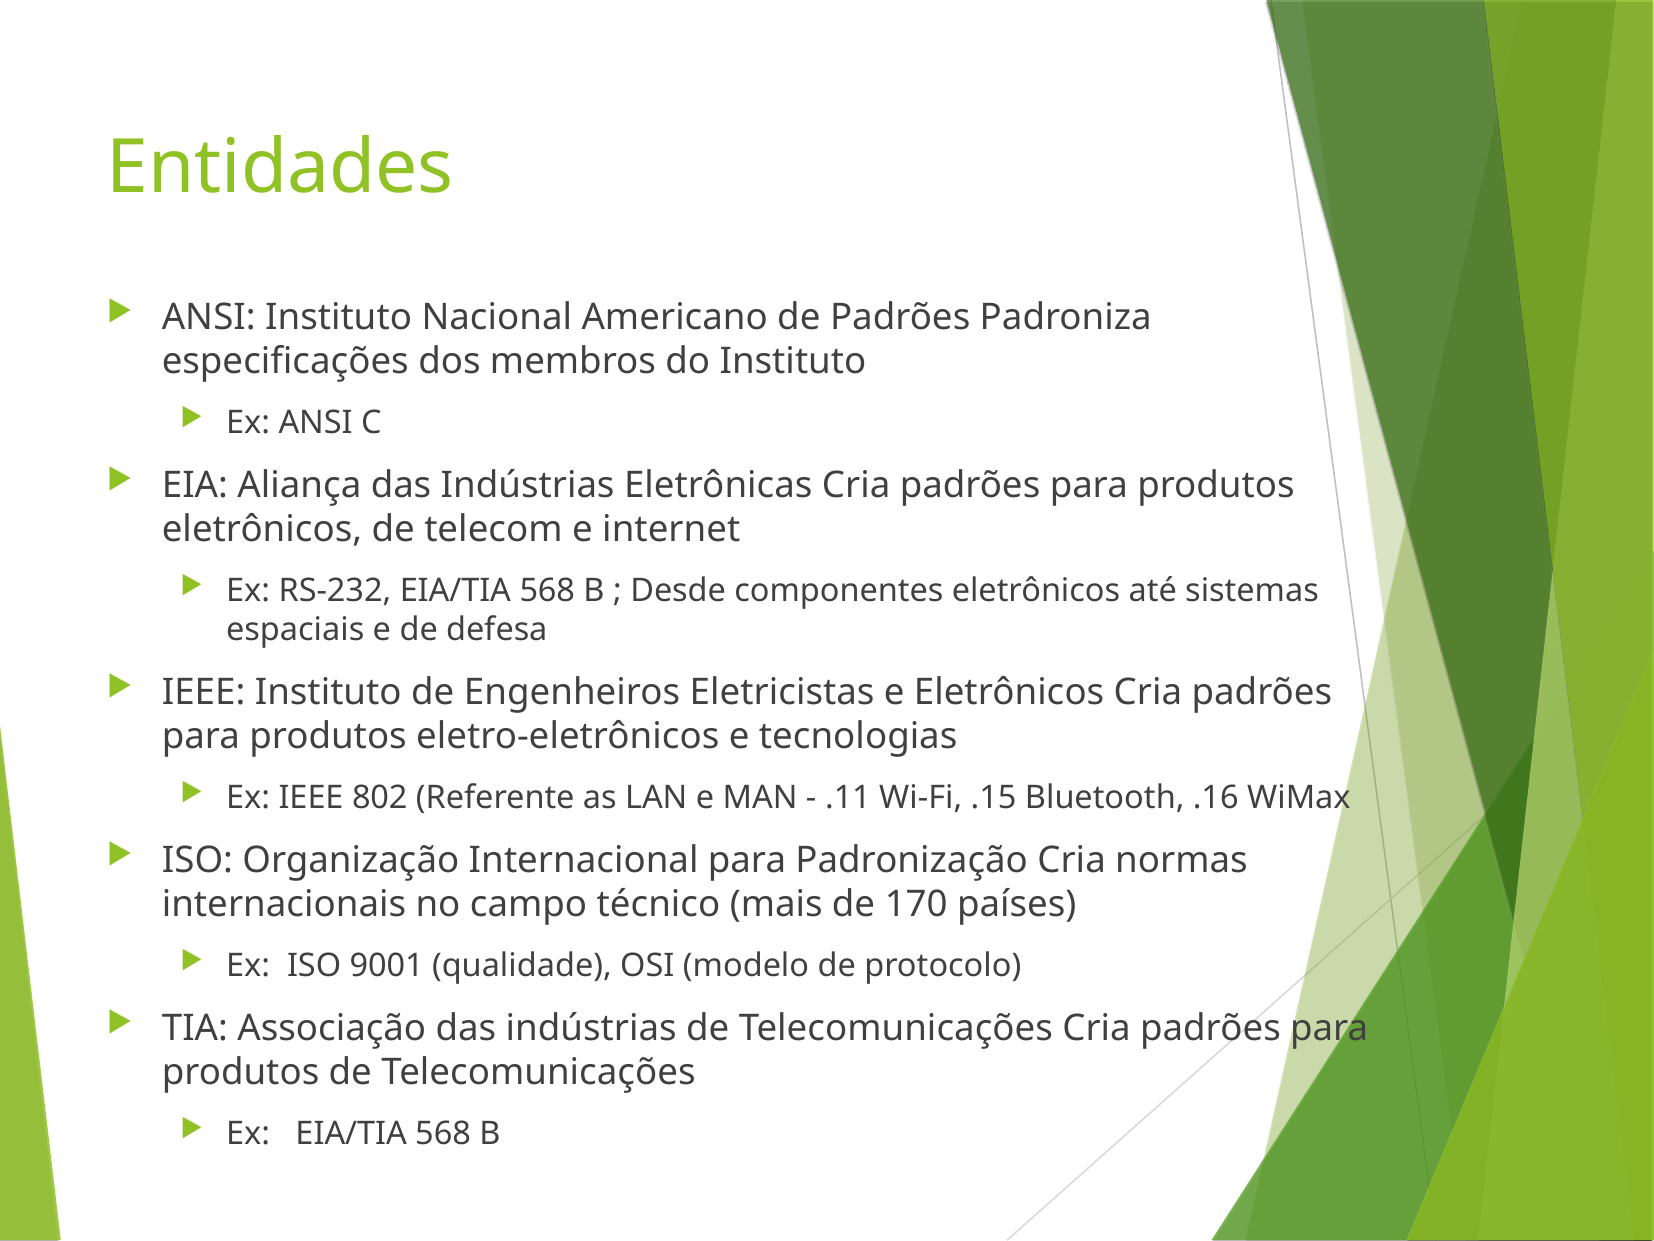

# Entidades
ANSI: Instituto Nacional Americano de Padrões Padroniza especificações dos membros do Instituto
Ex: ANSI C
EIA: Aliança das Indústrias Eletrônicas Cria padrões para produtos eletrônicos, de telecom e internet
Ex: RS-232, EIA/TIA 568 B ; Desde componentes eletrônicos até sistemas espaciais e de defesa
IEEE: Instituto de Engenheiros Eletricistas e Eletrônicos Cria padrões para produtos eletro-eletrônicos e tecnologias
Ex: IEEE 802 (Referente as LAN e MAN - .11 Wi-Fi, .15 Bluetooth, .16 WiMax
ISO: Organização Internacional para Padronização Cria normas internacionais no campo técnico (mais de 170 países)
Ex: ISO 9001 (qualidade), OSI (modelo de protocolo)
TIA: Associação das indústrias de Telecomunicações Cria padrões para produtos de Telecomunicações
Ex: EIA/TIA 568 B